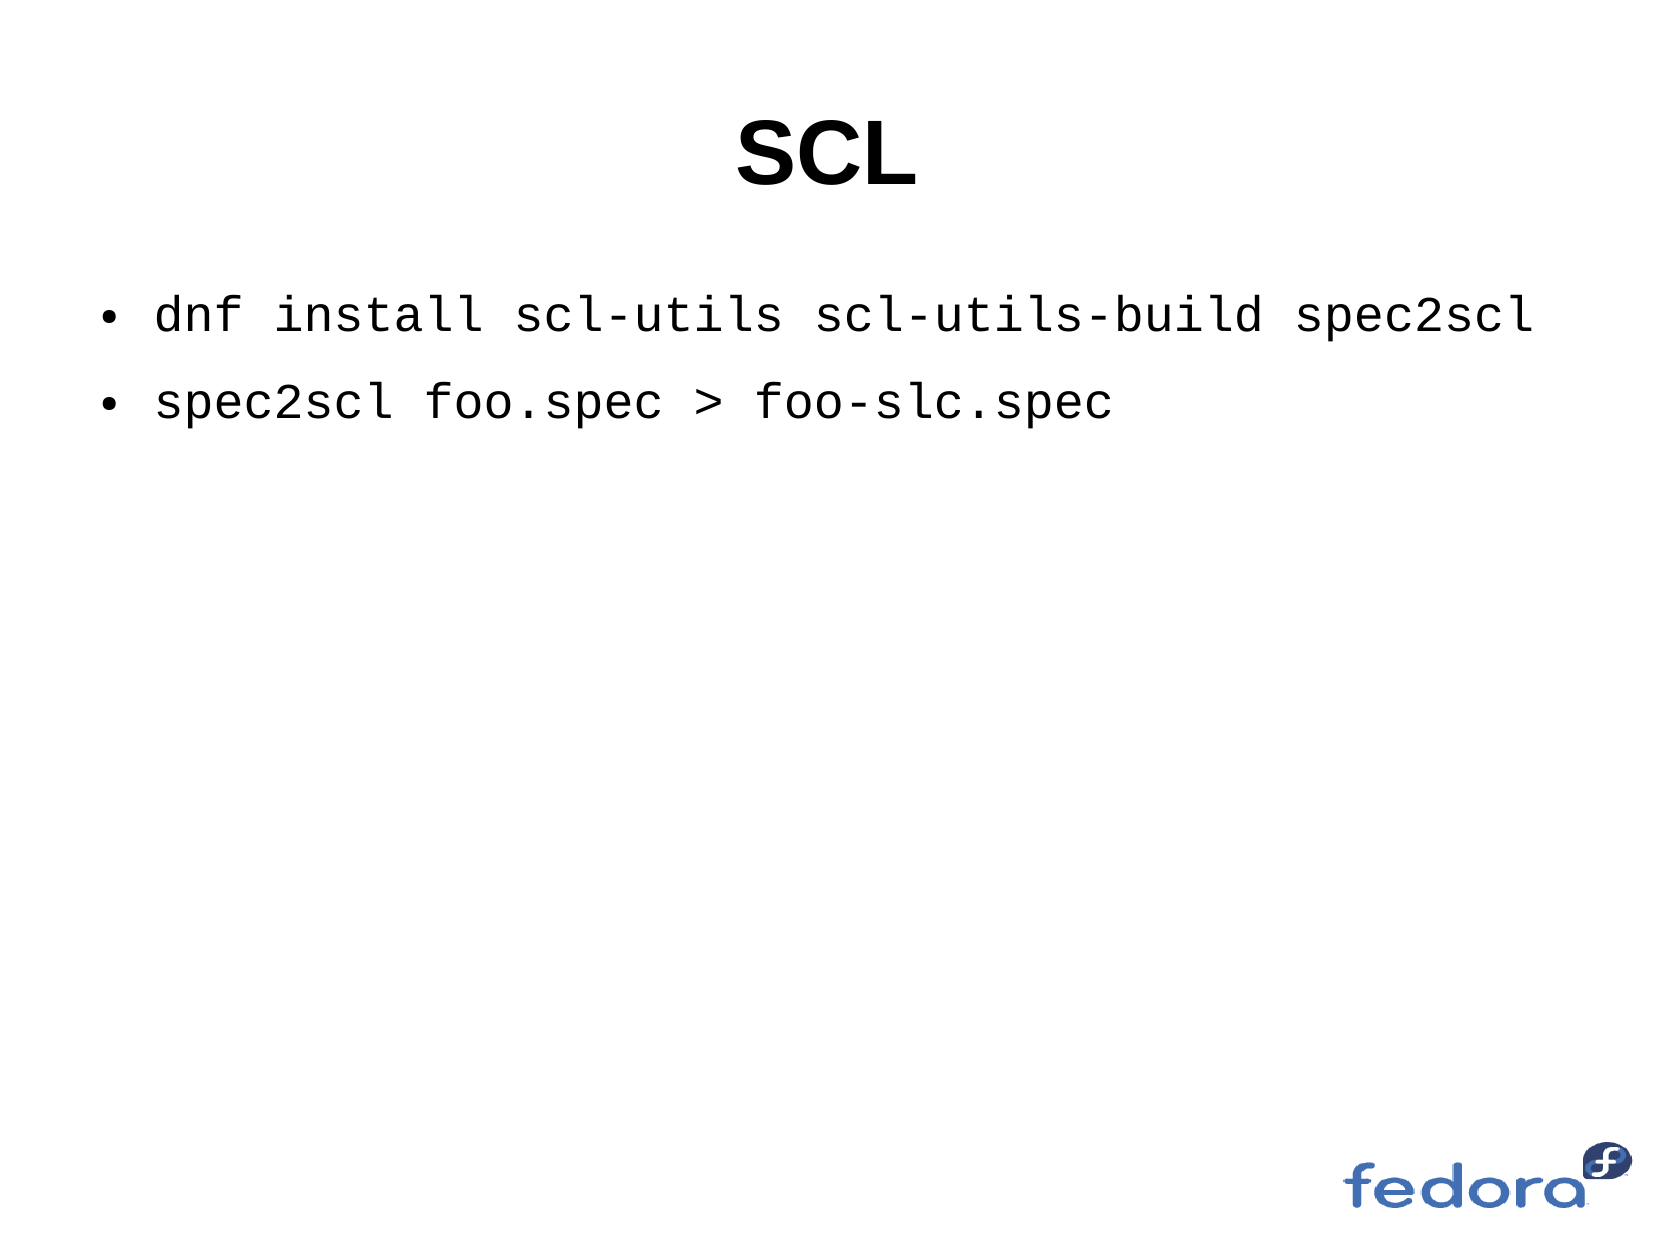

# SCL
dnf install scl-utils scl-utils-build spec2scl
spec2scl foo.spec > foo-slc.spec